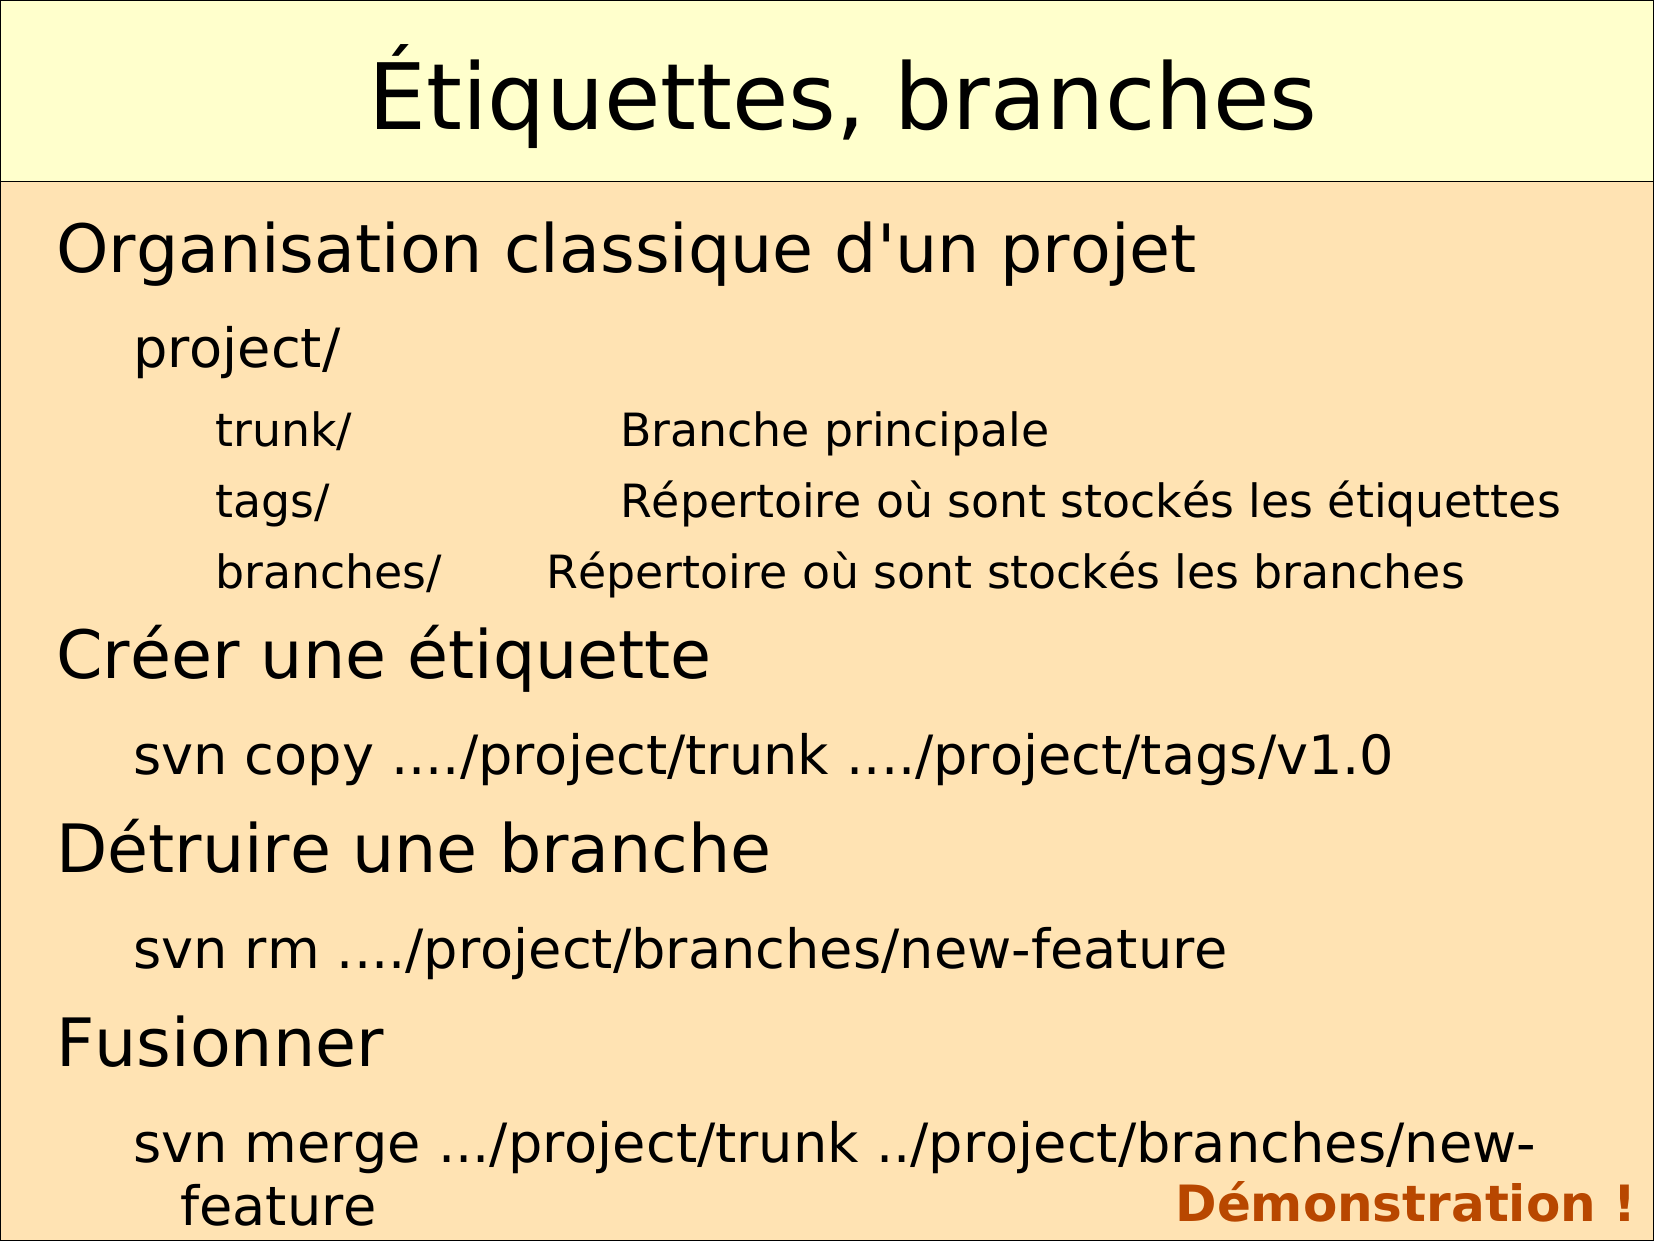

# Étiquettes, branches
Organisation classique d'un projet
project/
trunk/				Branche principale
tags/				Répertoire où sont stockés les étiquettes
branches/		Répertoire où sont stockés les branches
Créer une étiquette
svn copy ..../project/trunk ..../project/tags/v1.0
Détruire une branche
svn rm ..../project/branches/new-feature
Fusionner
svn merge .../project/trunk ../project/branches/new-feature
Démonstration !